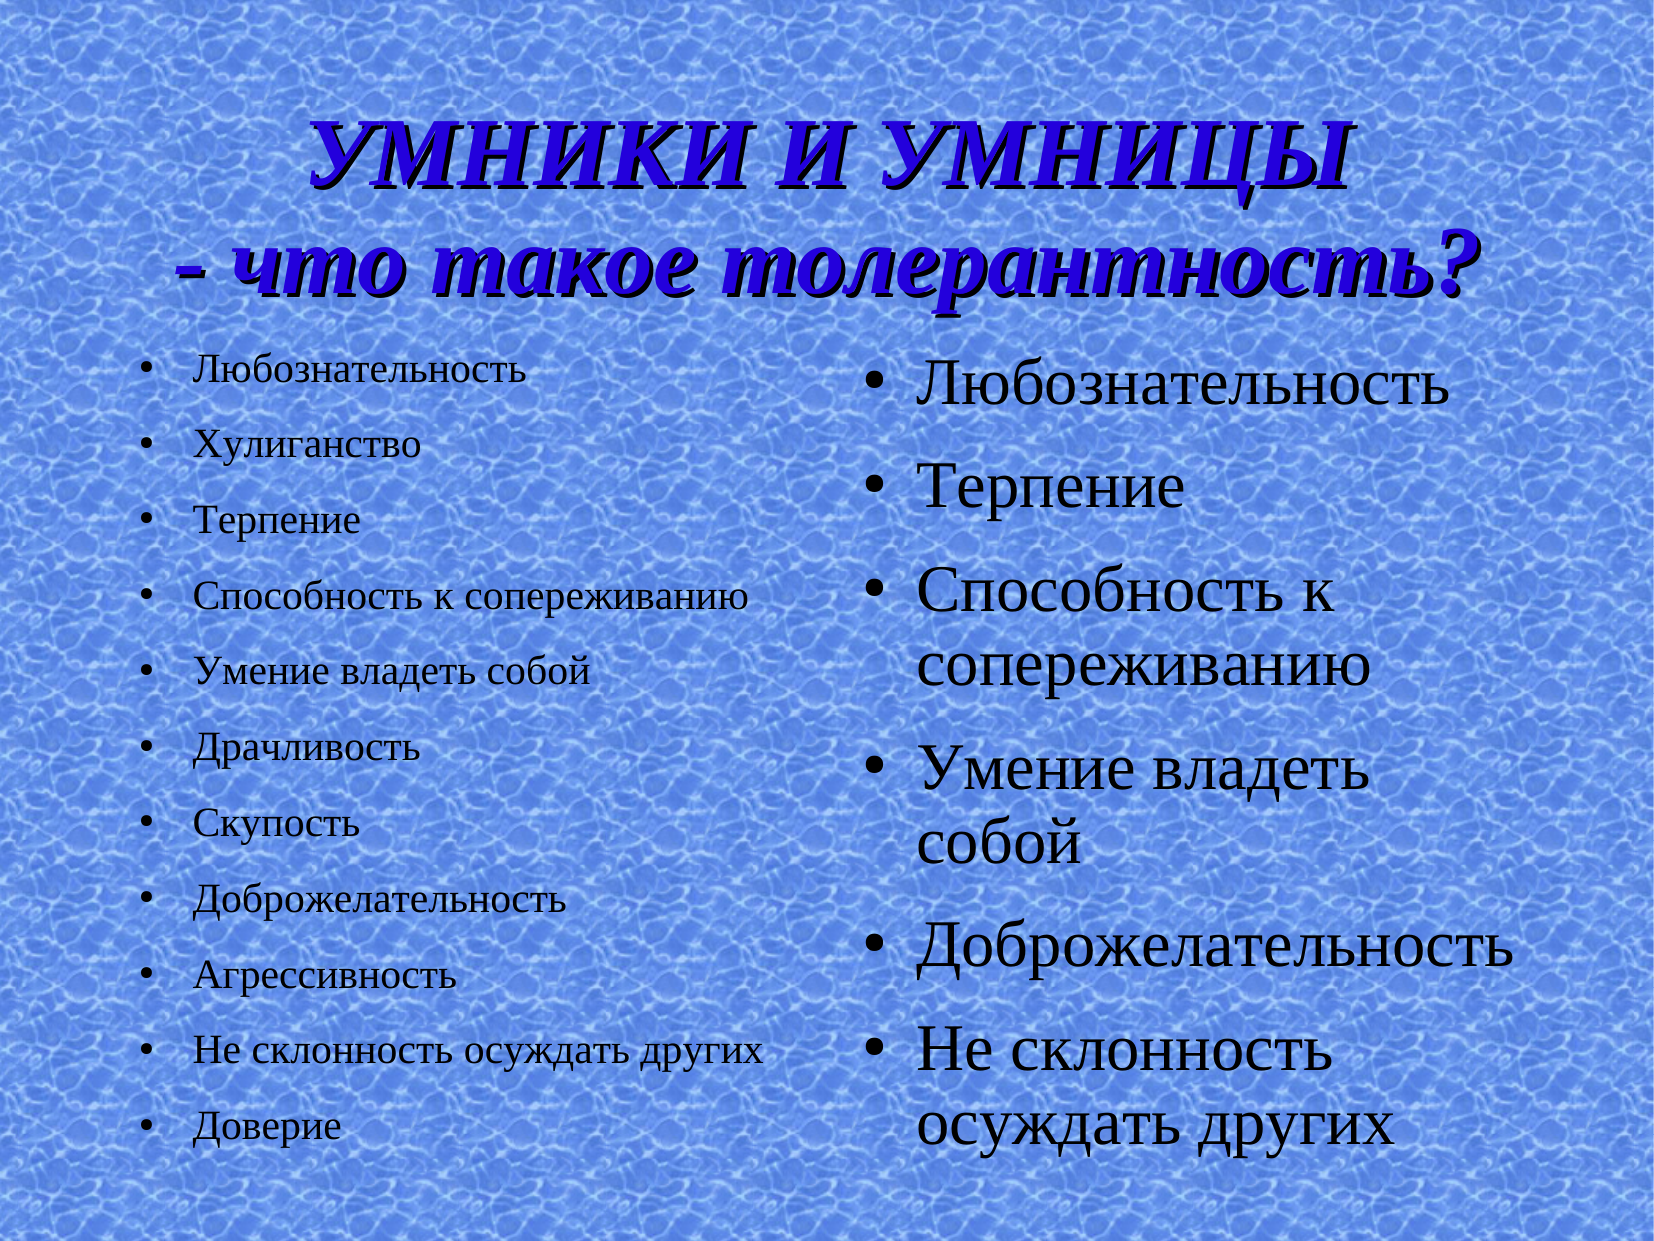

# УМНИКИ И УМНИЦЫ - что такое толерантность?
Любознательность
Хулиганство
Терпение
Способность к сопереживанию
Умение владеть собой
Драчливость
Скупость
Доброжелательность
Агрессивность
Не склонность осуждать других
Доверие
Любознательность
Терпение
Способность к сопереживанию
Умение владеть собой
Доброжелательность
Не склонность осуждать других